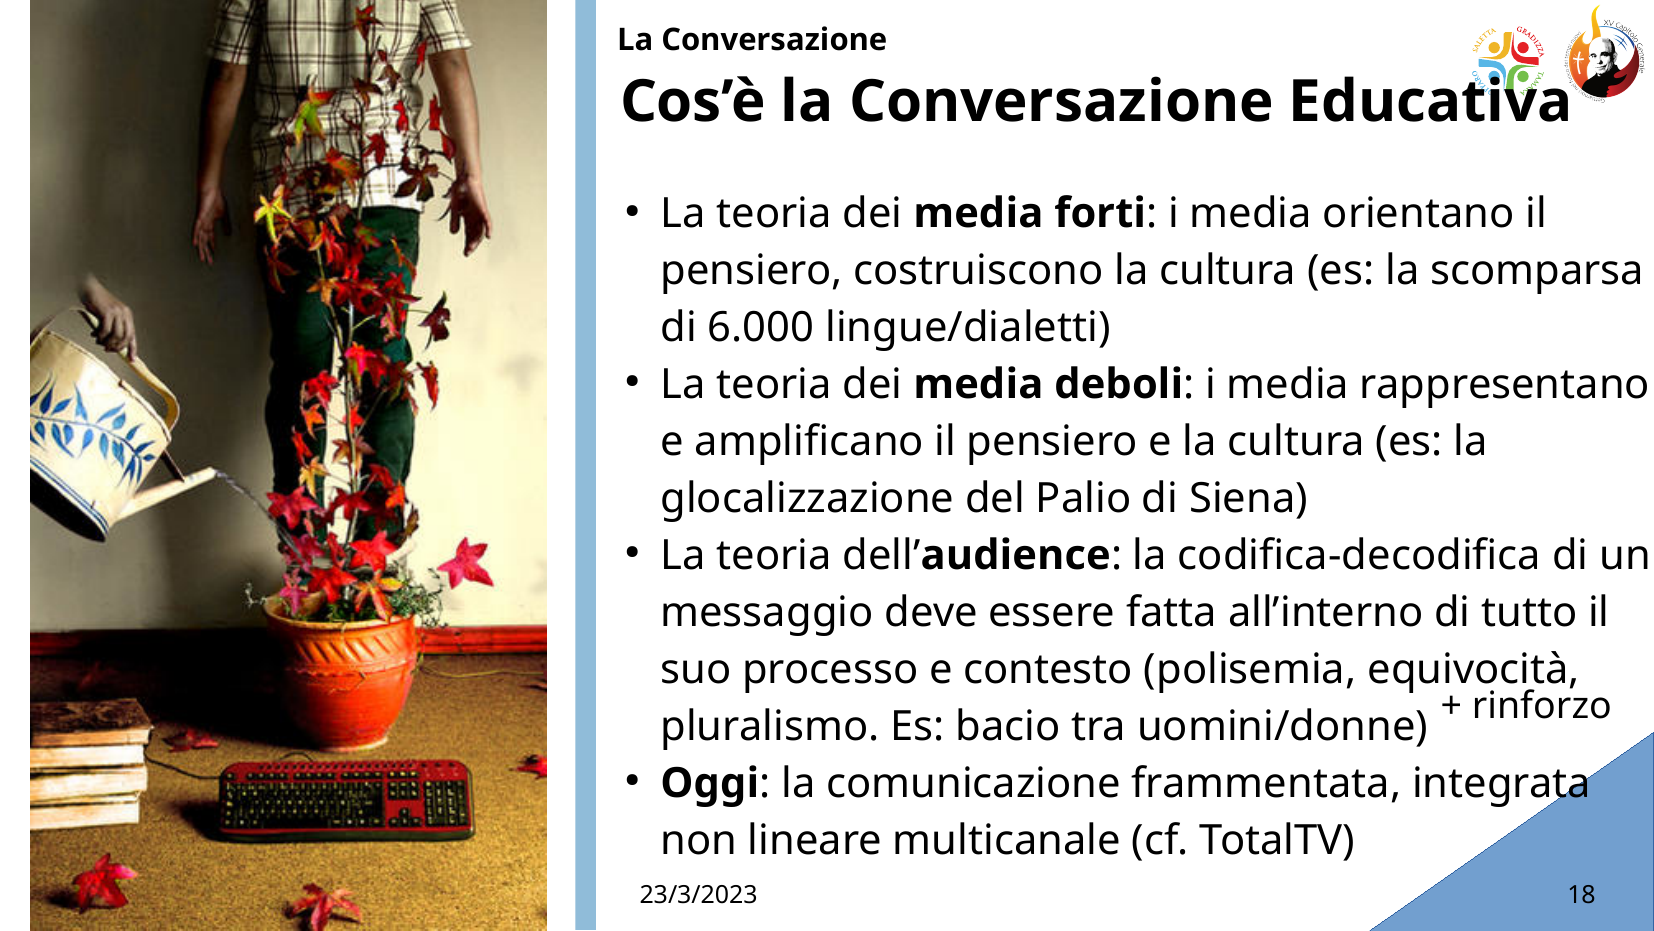

La Conversazione
Cos’è la Conversazione Educativa
# La teoria dei media forti: i media orientano il pensiero, costruiscono la cultura (es: la scomparsa di 6.000 lingue/dialetti)
La teoria dei media deboli: i media rappresentano e amplificano il pensiero e la cultura (es: la glocalizzazione del Palio di Siena)
La teoria dell’audience: la codifica-decodifica di un messaggio deve essere fatta all’interno di tutto il suo processo e contesto (polisemia, equivocità, pluralismo. Es: bacio tra uomini/donne)
Oggi: la comunicazione frammentata, integrata non lineare multicanale (cf. TotalTV)
+ rinforzo